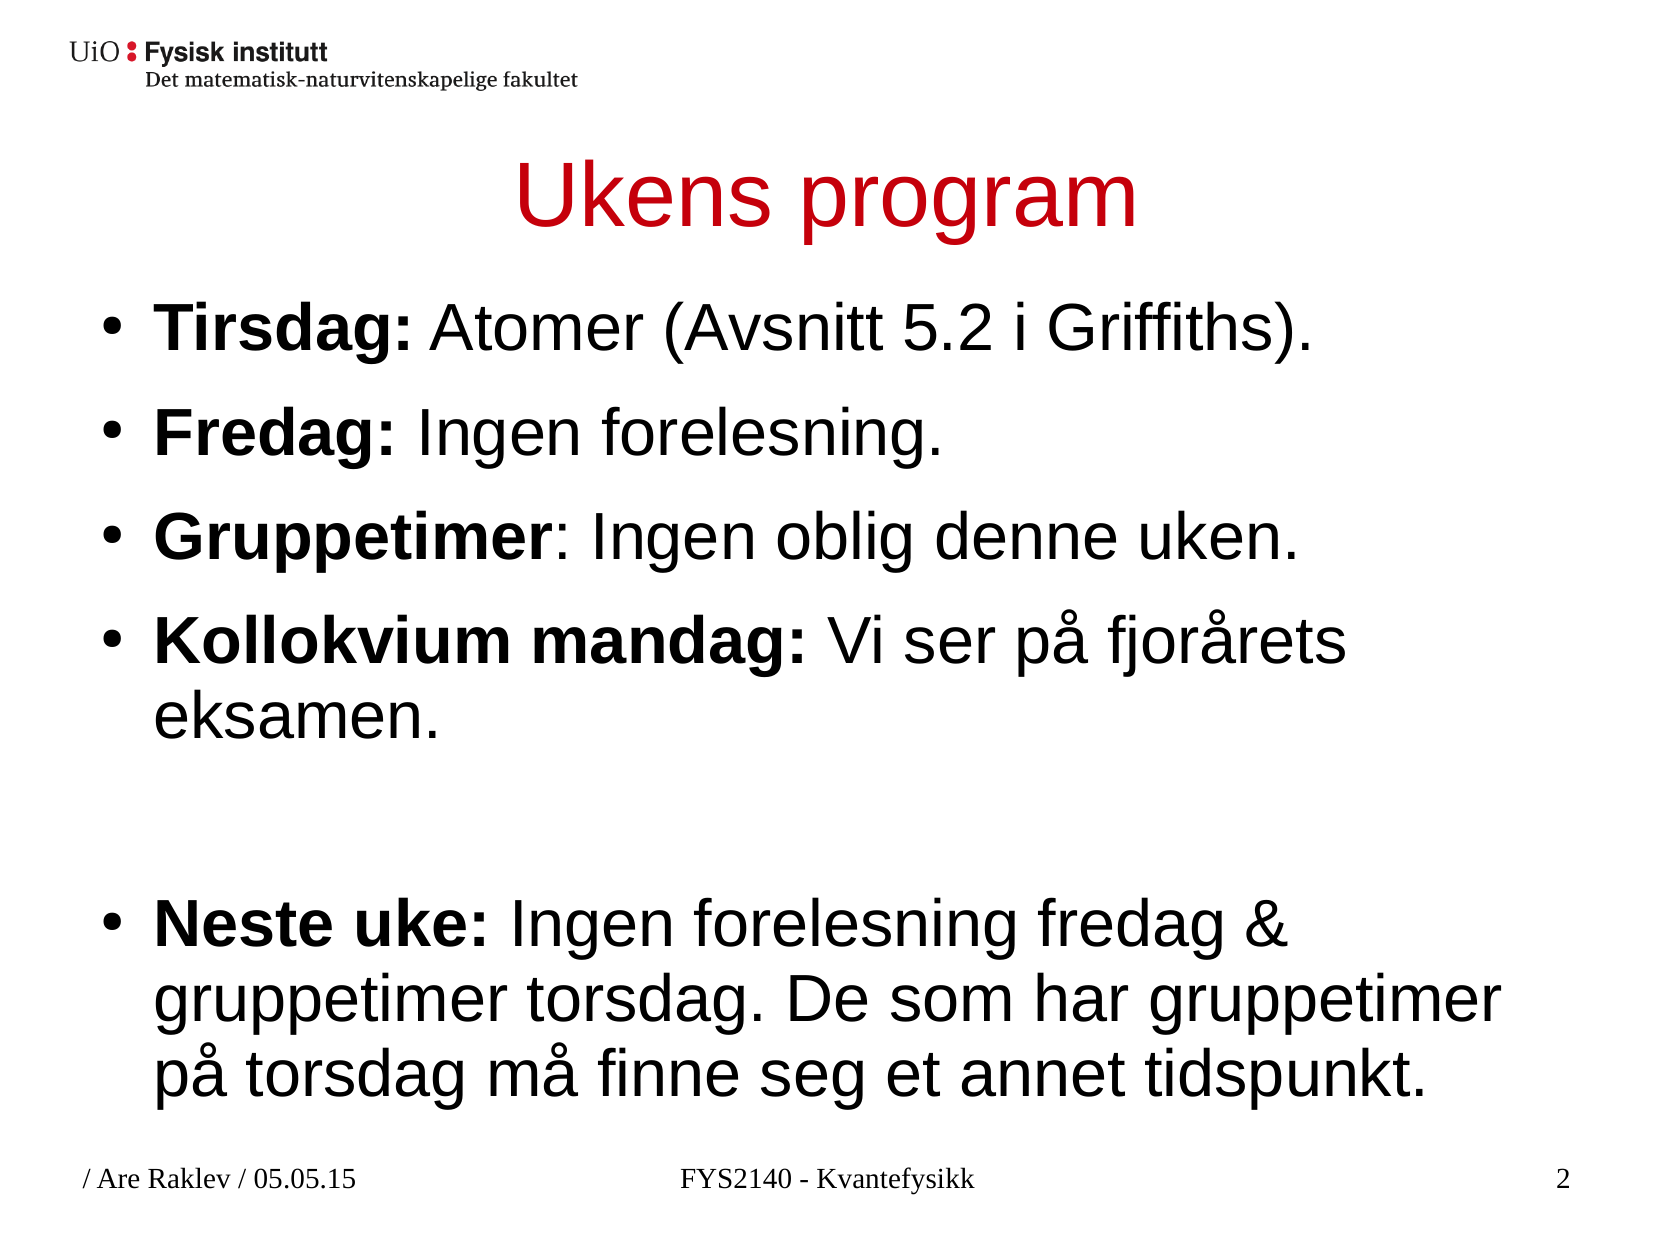

# Ukens program
Tirsdag: Atomer (Avsnitt 5.2 i Griffiths).
Fredag: Ingen forelesning.
Gruppetimer: Ingen oblig denne uken.
Kollokvium mandag: Vi ser på fjorårets eksamen.
Neste uke: Ingen forelesning fredag & gruppetimer torsdag. De som har gruppetimer på torsdag må finne seg et annet tidspunkt.
/ Are Raklev / 05.05.15
FYS2140 - Kvantefysikk
2